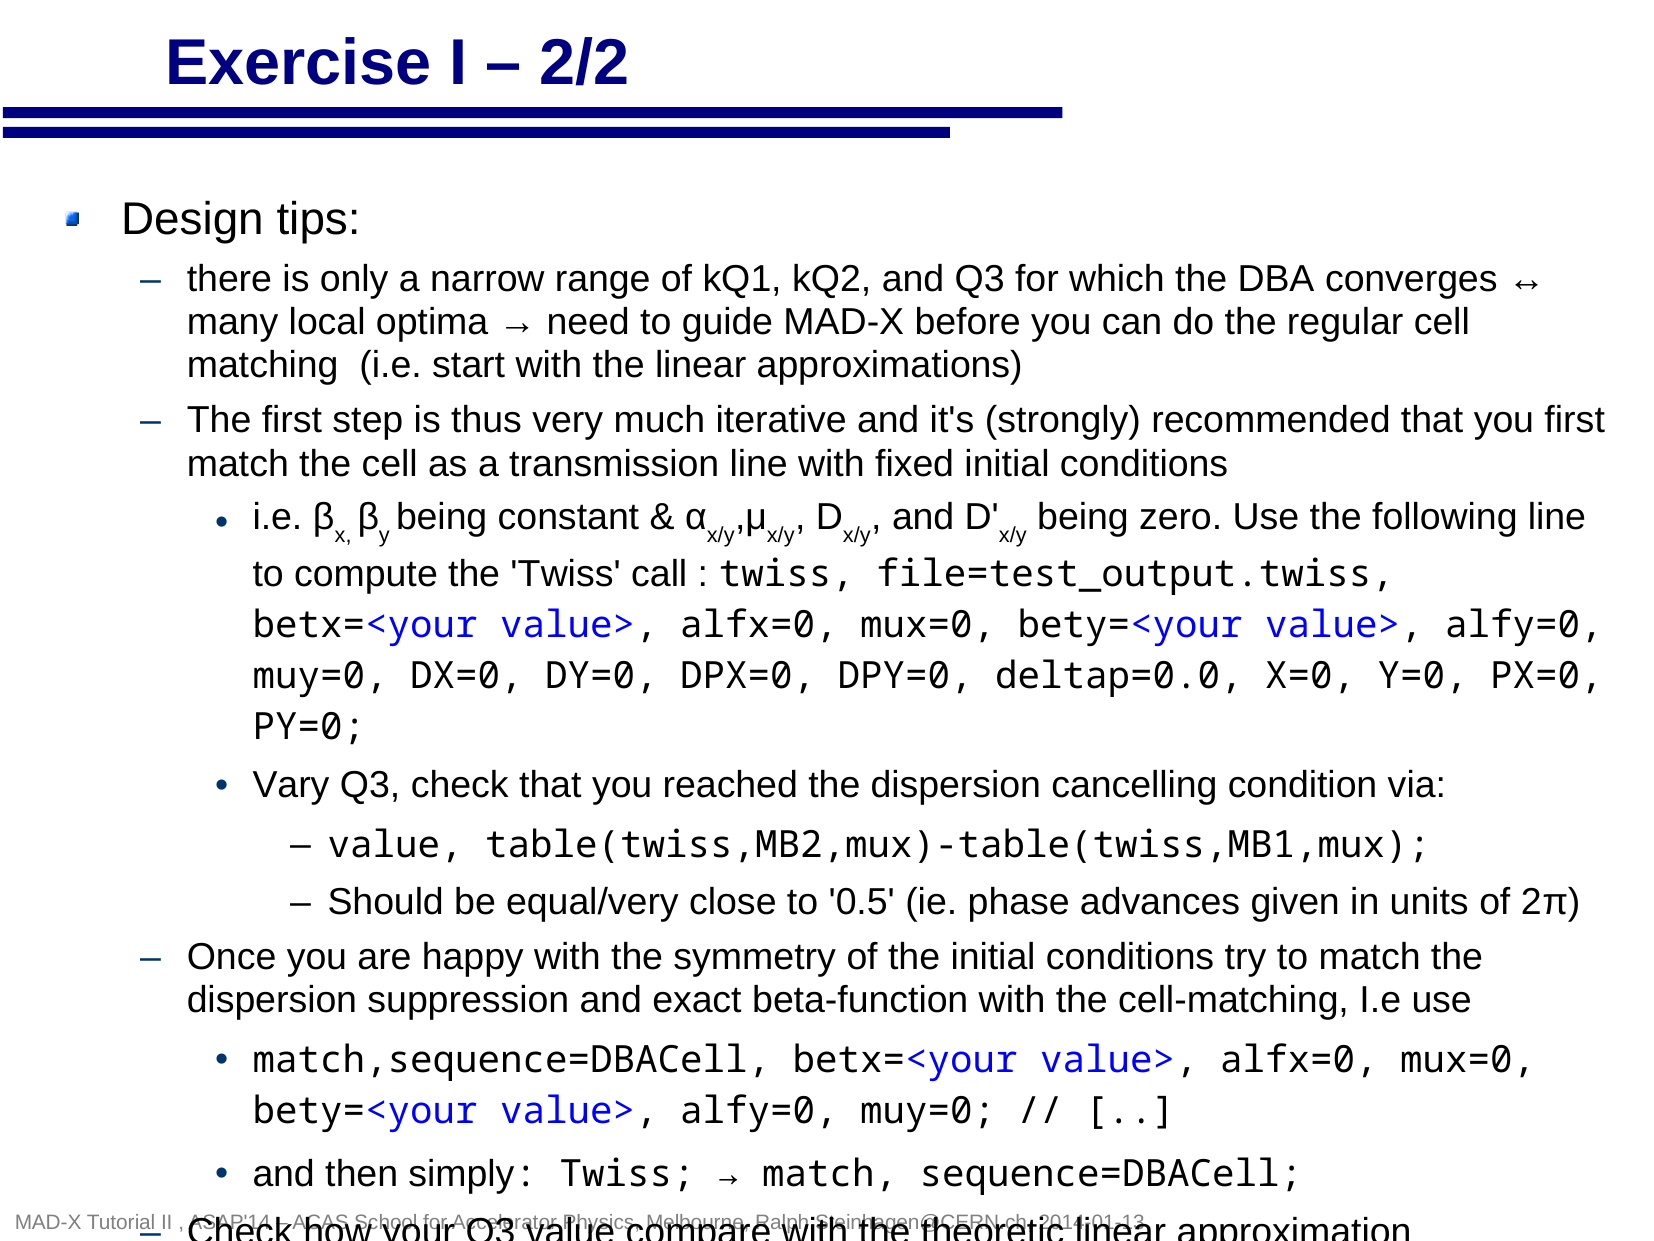

# Exercise I – 2/2
Design tips:
there is only a narrow range of kQ1, kQ2, and Q3 for which the DBA converges ↔ many local optima → need to guide MAD-X before you can do the regular cell matching (i.e. start with the linear approximations)
The first step is thus very much iterative and it's (strongly) recommended that you first match the cell as a transmission line with fixed initial conditions
i.e. βx, βy being constant & αx/y,μx/y, Dx/y, and D'x/y being zero. Use the following line to compute the 'Twiss' call : twiss, file=test_output.twiss, betx=<your value>, alfx=0, mux=0, bety=<your value>, alfy=0, muy=0, DX=0, DY=0, DPX=0, DPY=0, deltap=0.0, X=0, Y=0, PX=0, PY=0;
Vary Q3, check that you reached the dispersion cancelling condition via:
value, table(twiss,MB2,mux)-table(twiss,MB1,mux);
Should be equal/very close to '0.5' (ie. phase advances given in units of 2π)
Once you are happy with the symmetry of the initial conditions try to match the dispersion suppression and exact beta-function with the cell-matching, I.e use
match,sequence=DBACell, betx=<your value>, alfx=0, mux=0, bety=<your value>, alfy=0, muy=0; // [..]
and then simply: Twiss; → match, sequence=DBACell;
Check how your Q3 value compare with the theoretic linear approximation
Enjoy!